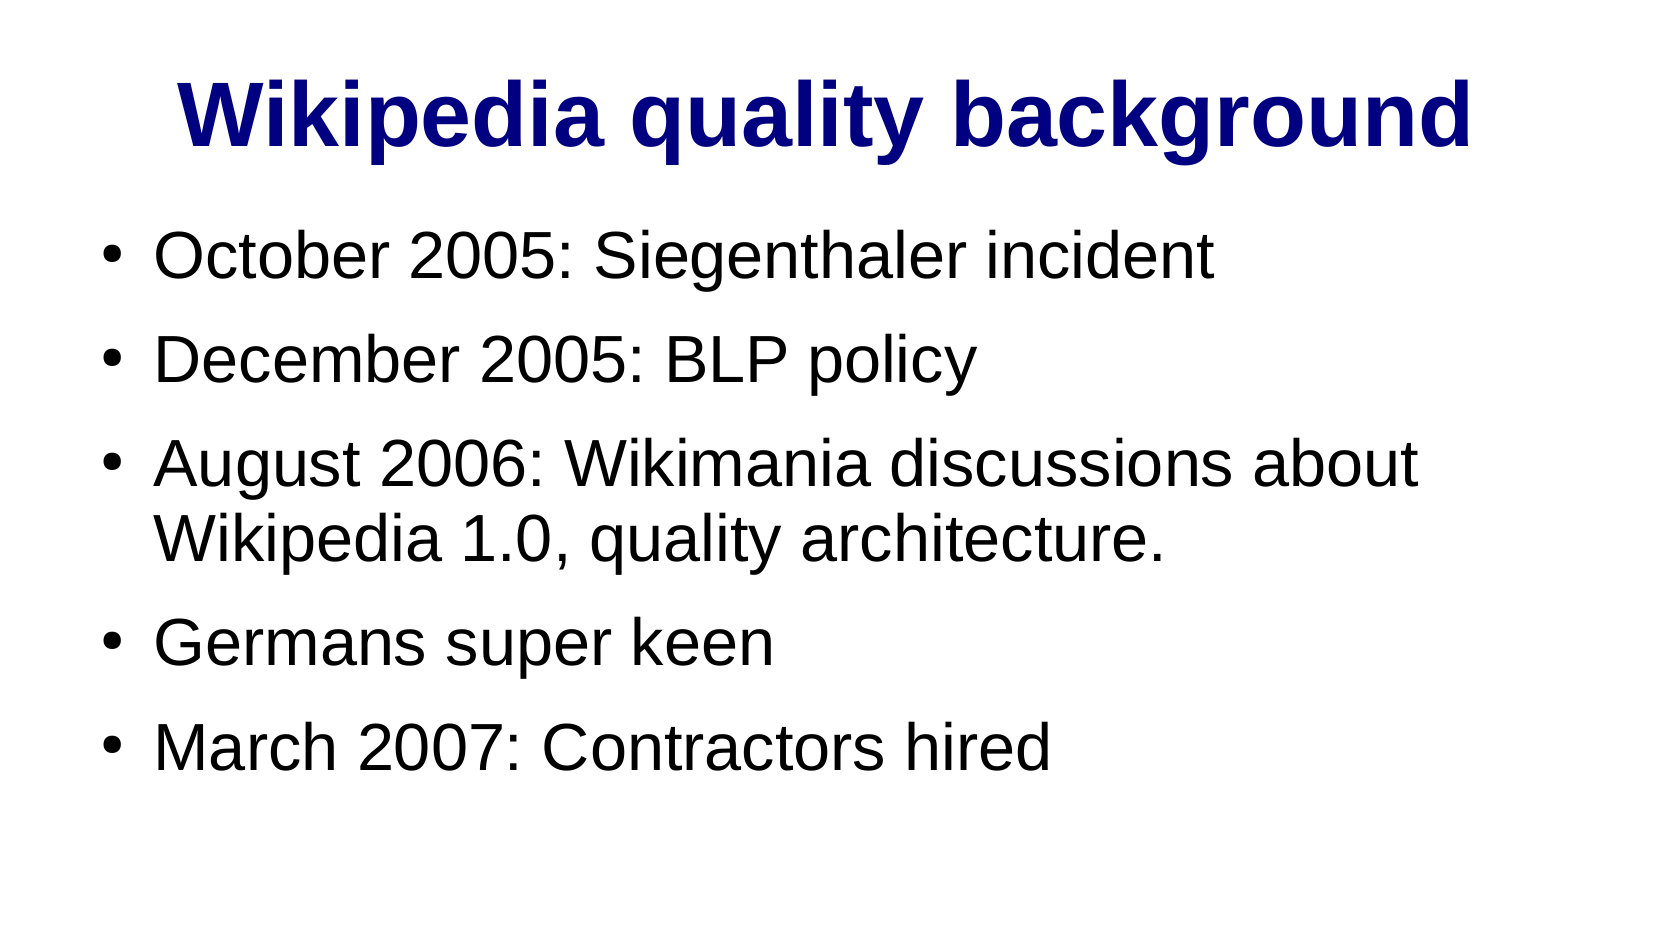

# Wikipedia quality background
October 2005: Siegenthaler incident
December 2005: BLP policy
August 2006: Wikimania discussions about Wikipedia 1.0, quality architecture.
Germans super keen
March 2007: Contractors hired